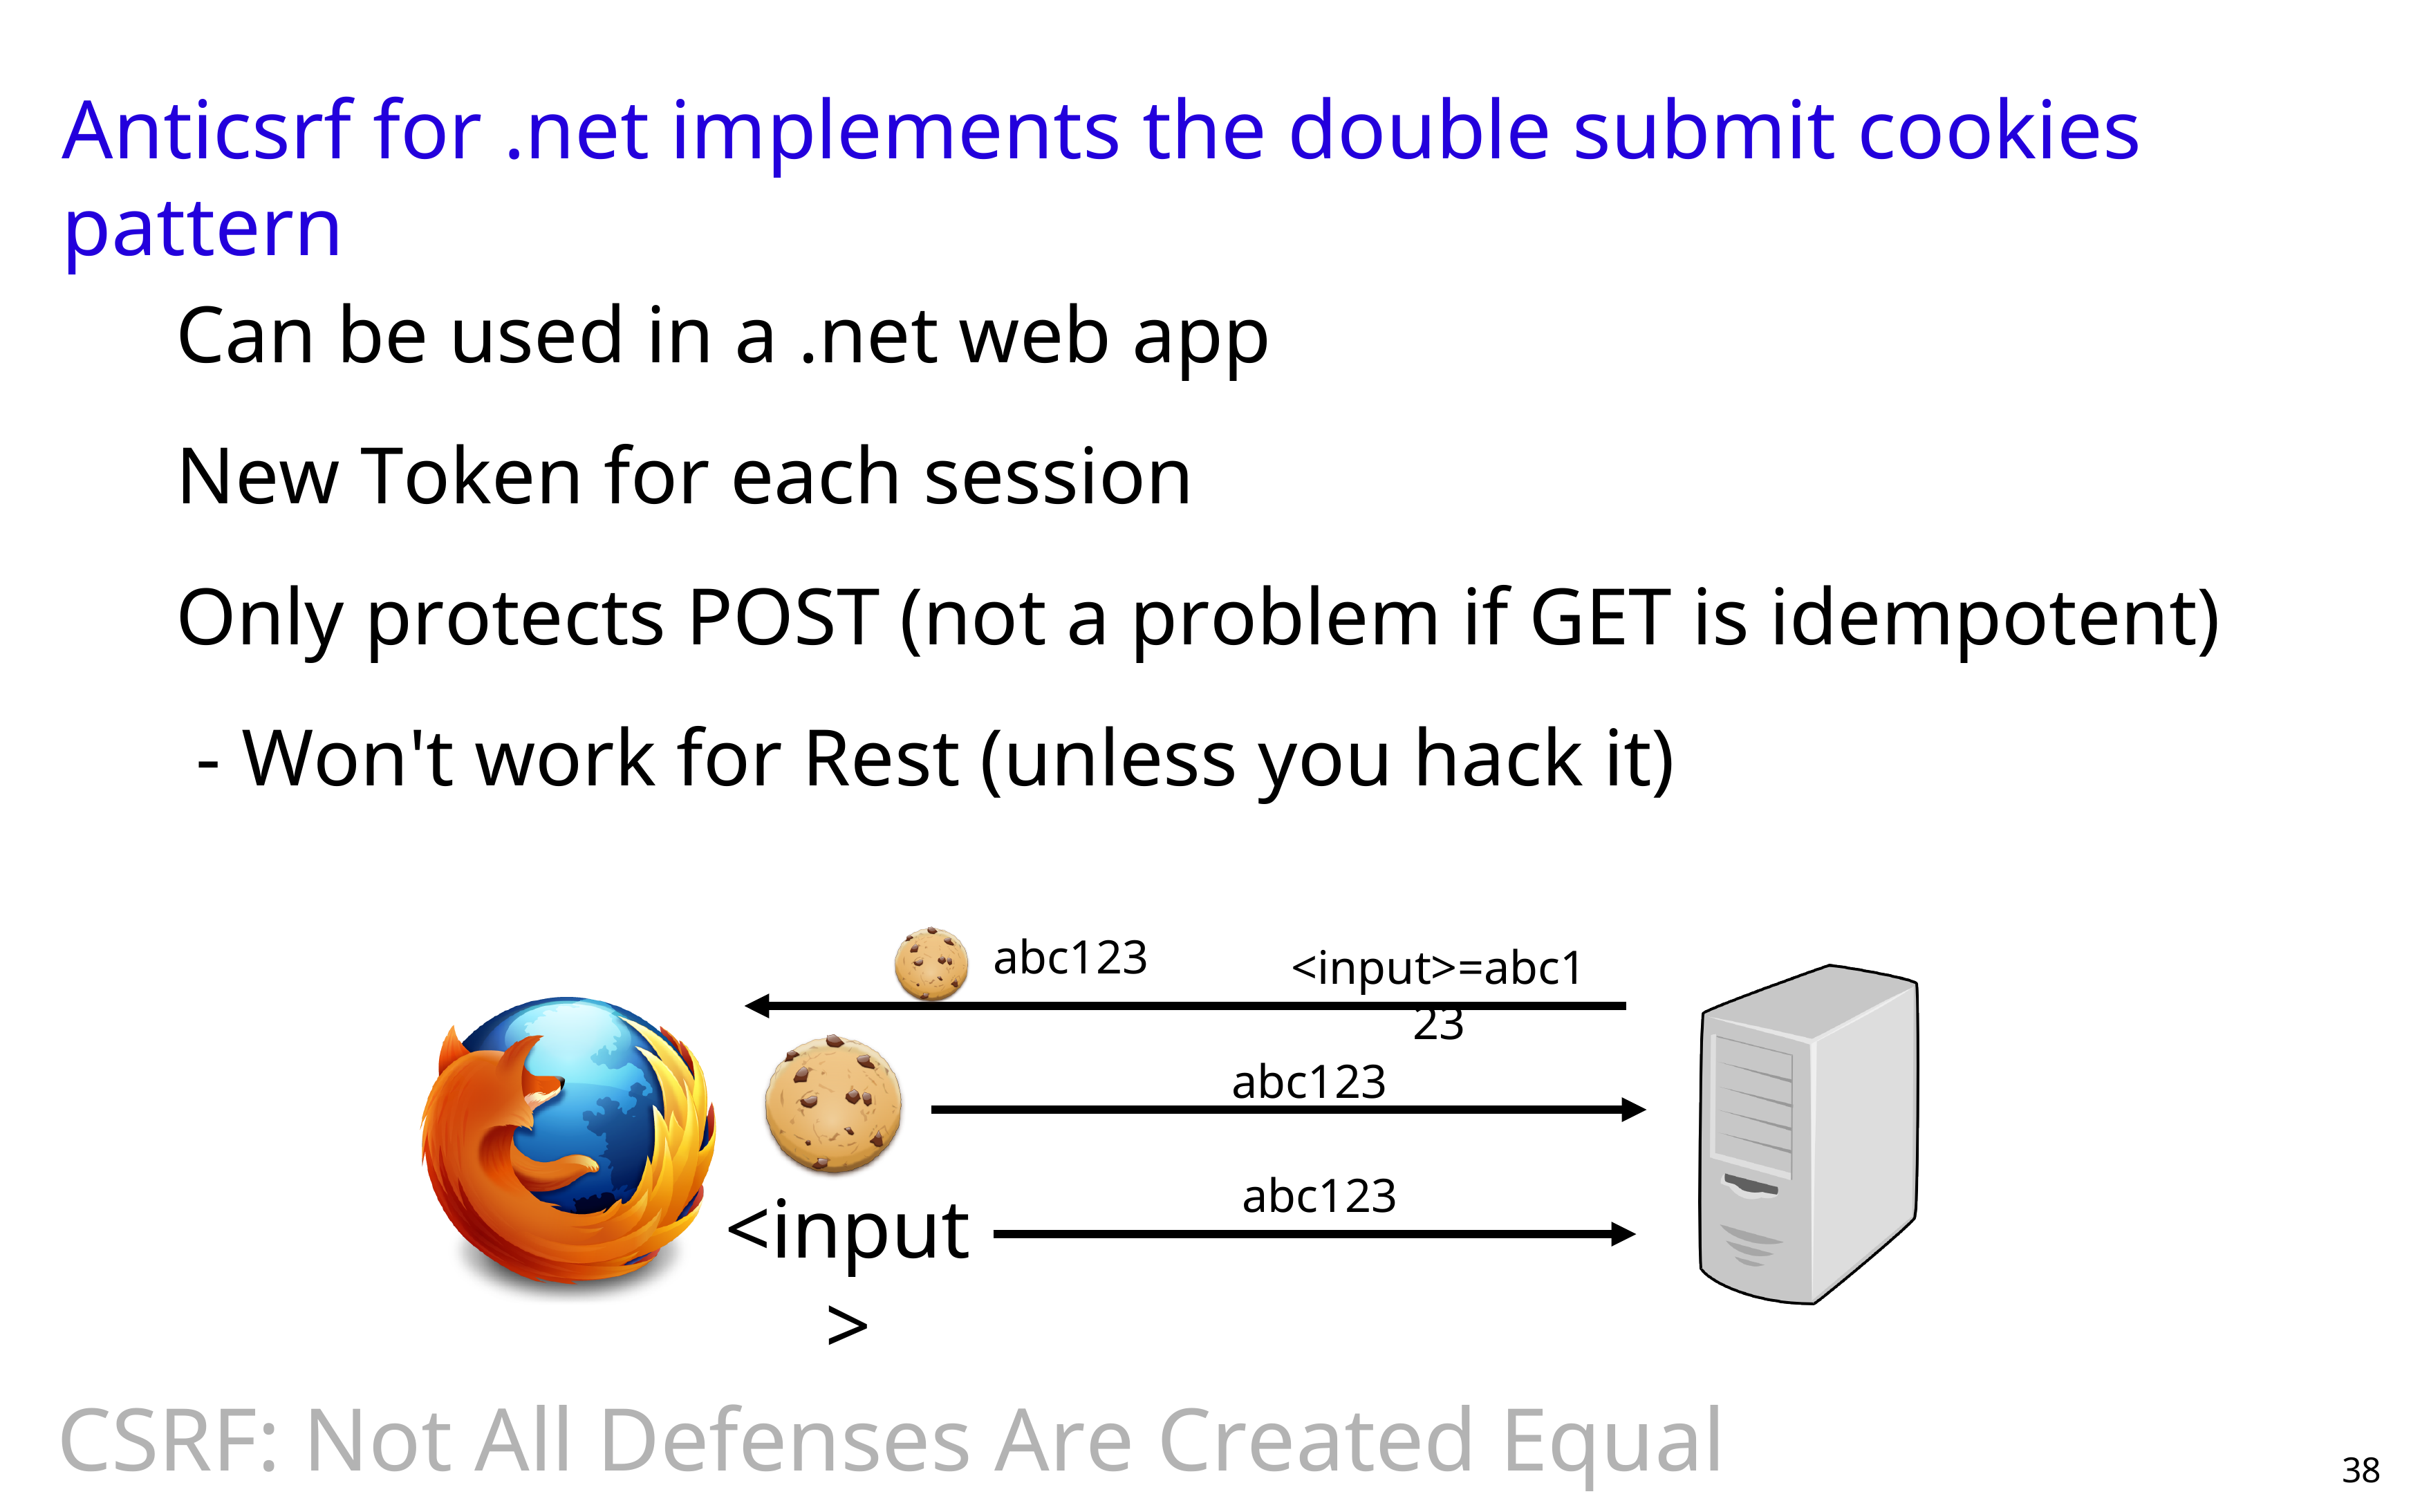

Anticsrf for .net implements the double submit cookies pattern
Can be used in a .net web app
New Token for each session
Only protects POST (not a problem if GET is idempotent)
 - Won't work for Rest (unless you hack it)
abc123
<input>=abc123
abc123
abc123
<input>